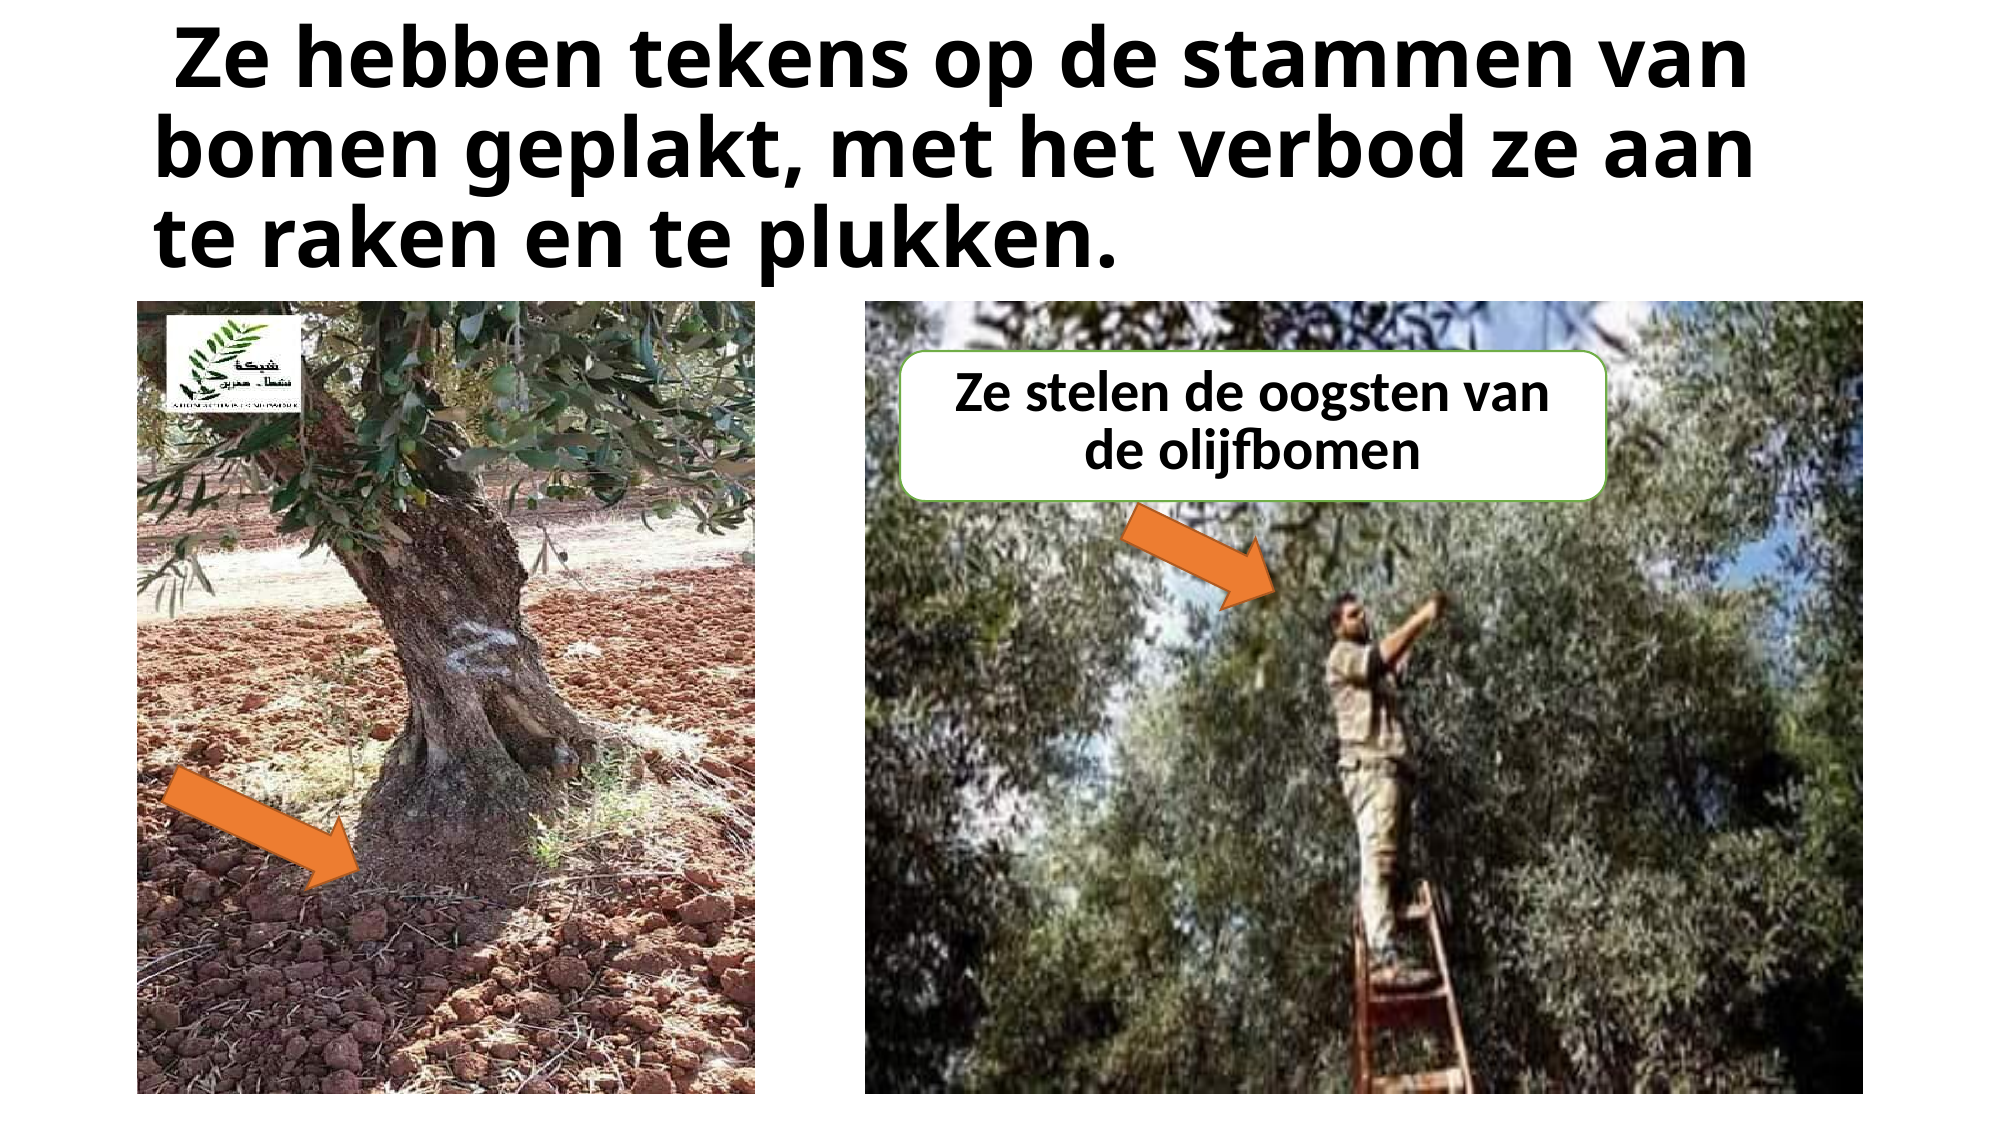

# Ze hebben tekens op de stammen van bomen geplakt, met het verbod ze aan te raken en te plukken.
Ze stelen de oogsten van de olijfbomen